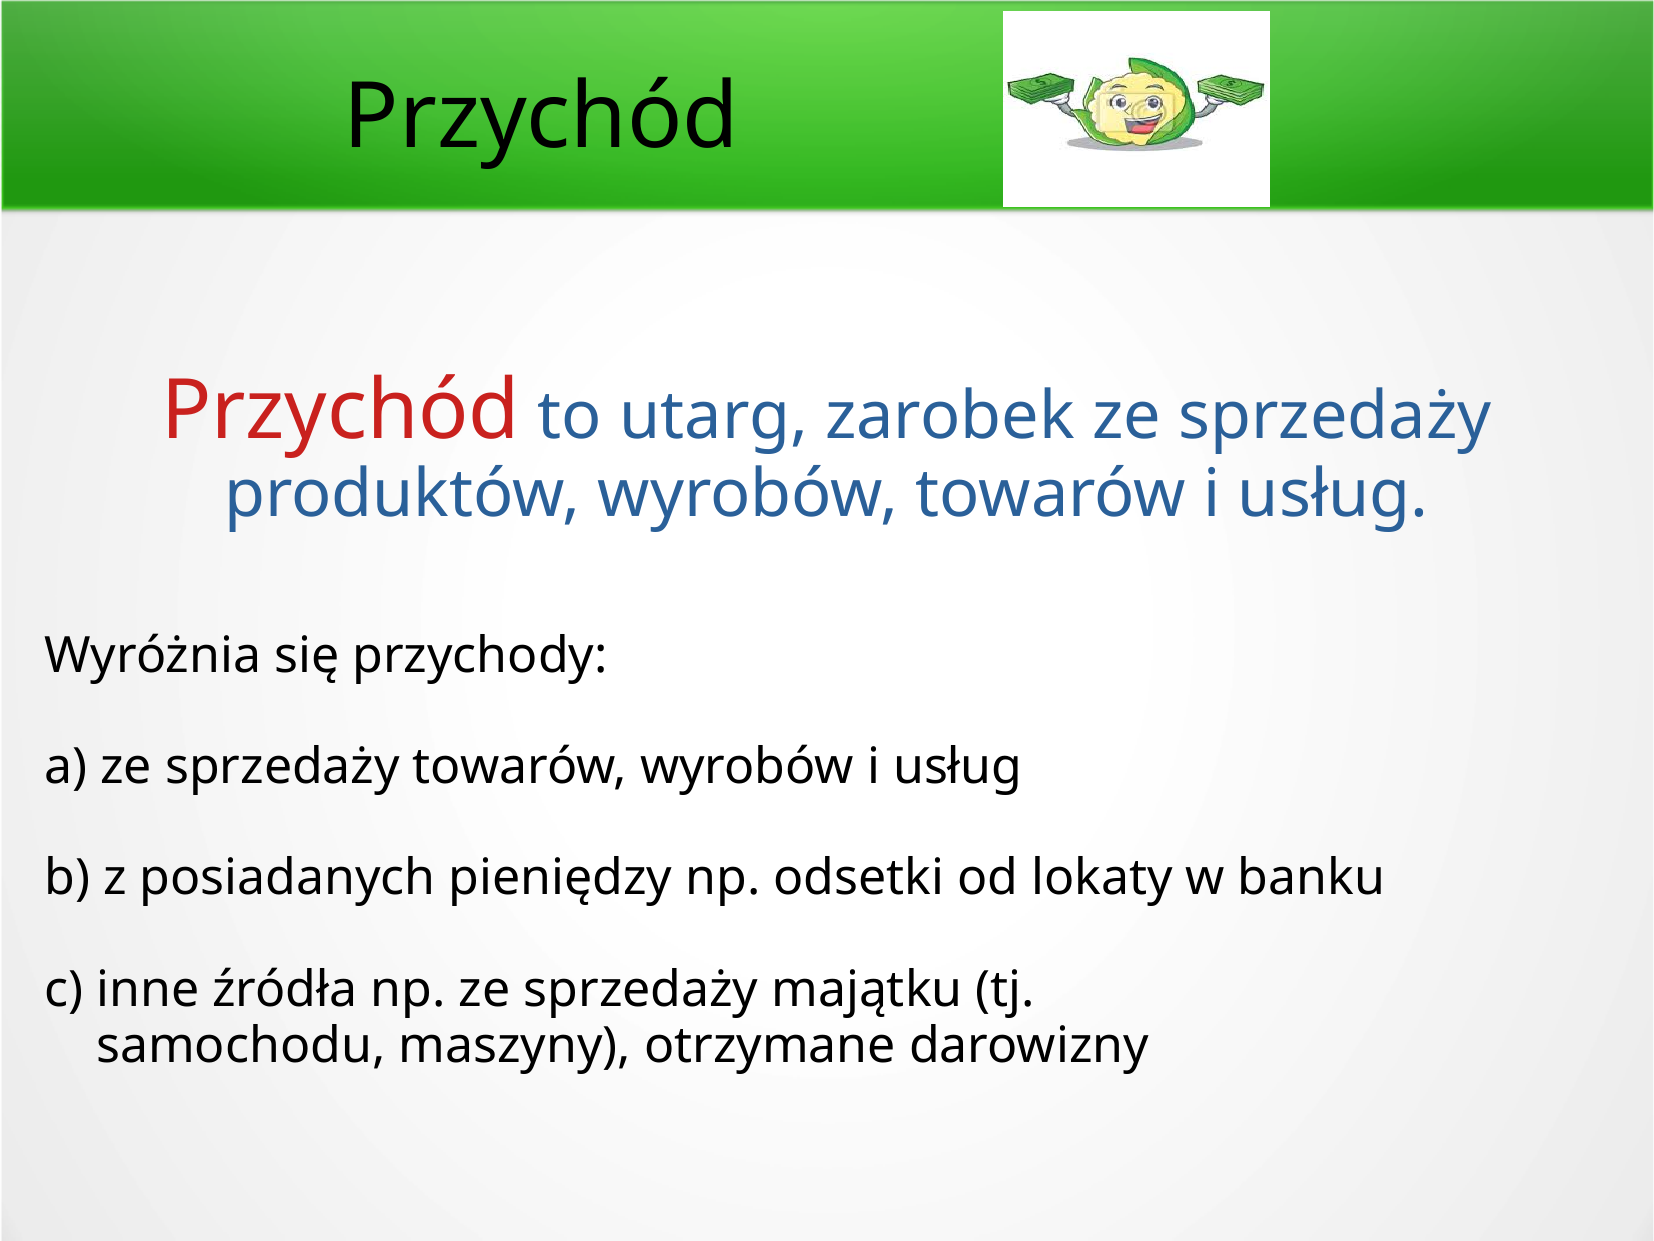

# Przychód
Przychód to utarg, zarobek ze sprzedaży produktów, wyrobów, towarów i usług.
Wyróżnia się przychody:
a) ze sprzedaży towarów, wyrobów i usług
b) z posiadanych pieniędzy np. odsetki od lokaty w banku
c) inne źródła np. ze sprzedaży majątku (tj.
 samochodu, maszyny), otrzymane darowizny